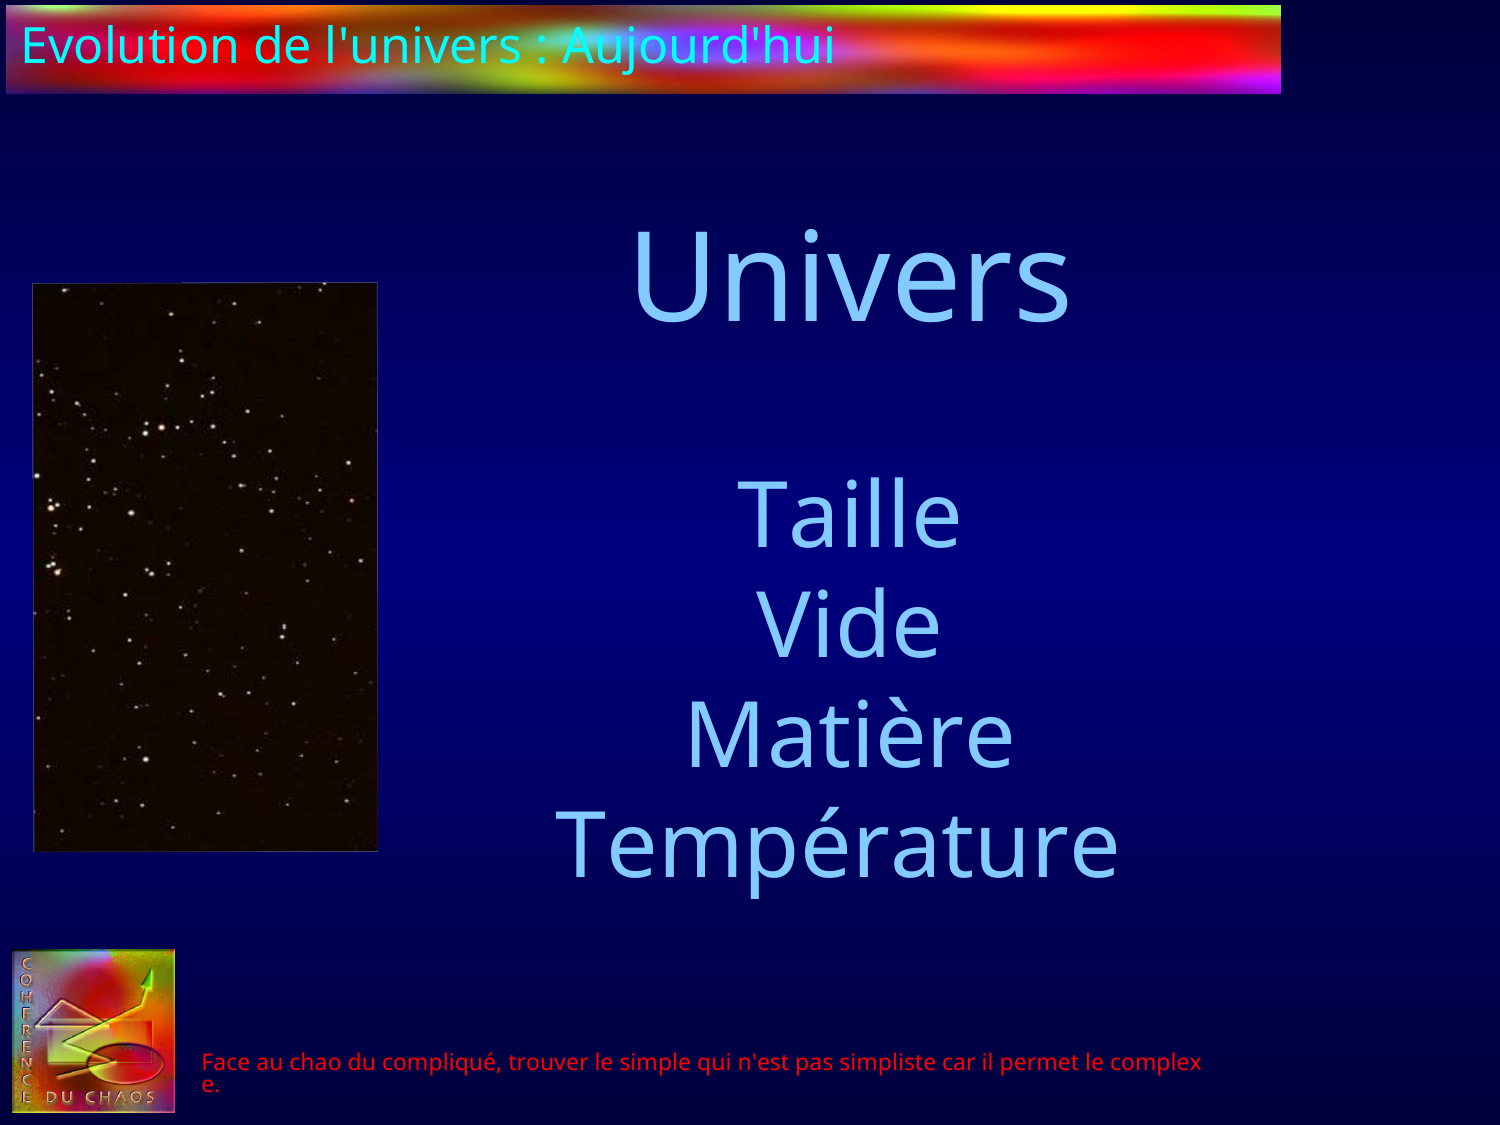

#
Evolution de l'univers : Aujourd'hui
Univers
Taille
Vide
Matière
Température
Face au chao du compliqué, trouver le simple qui n'est pas simpliste car il permet le complexe.